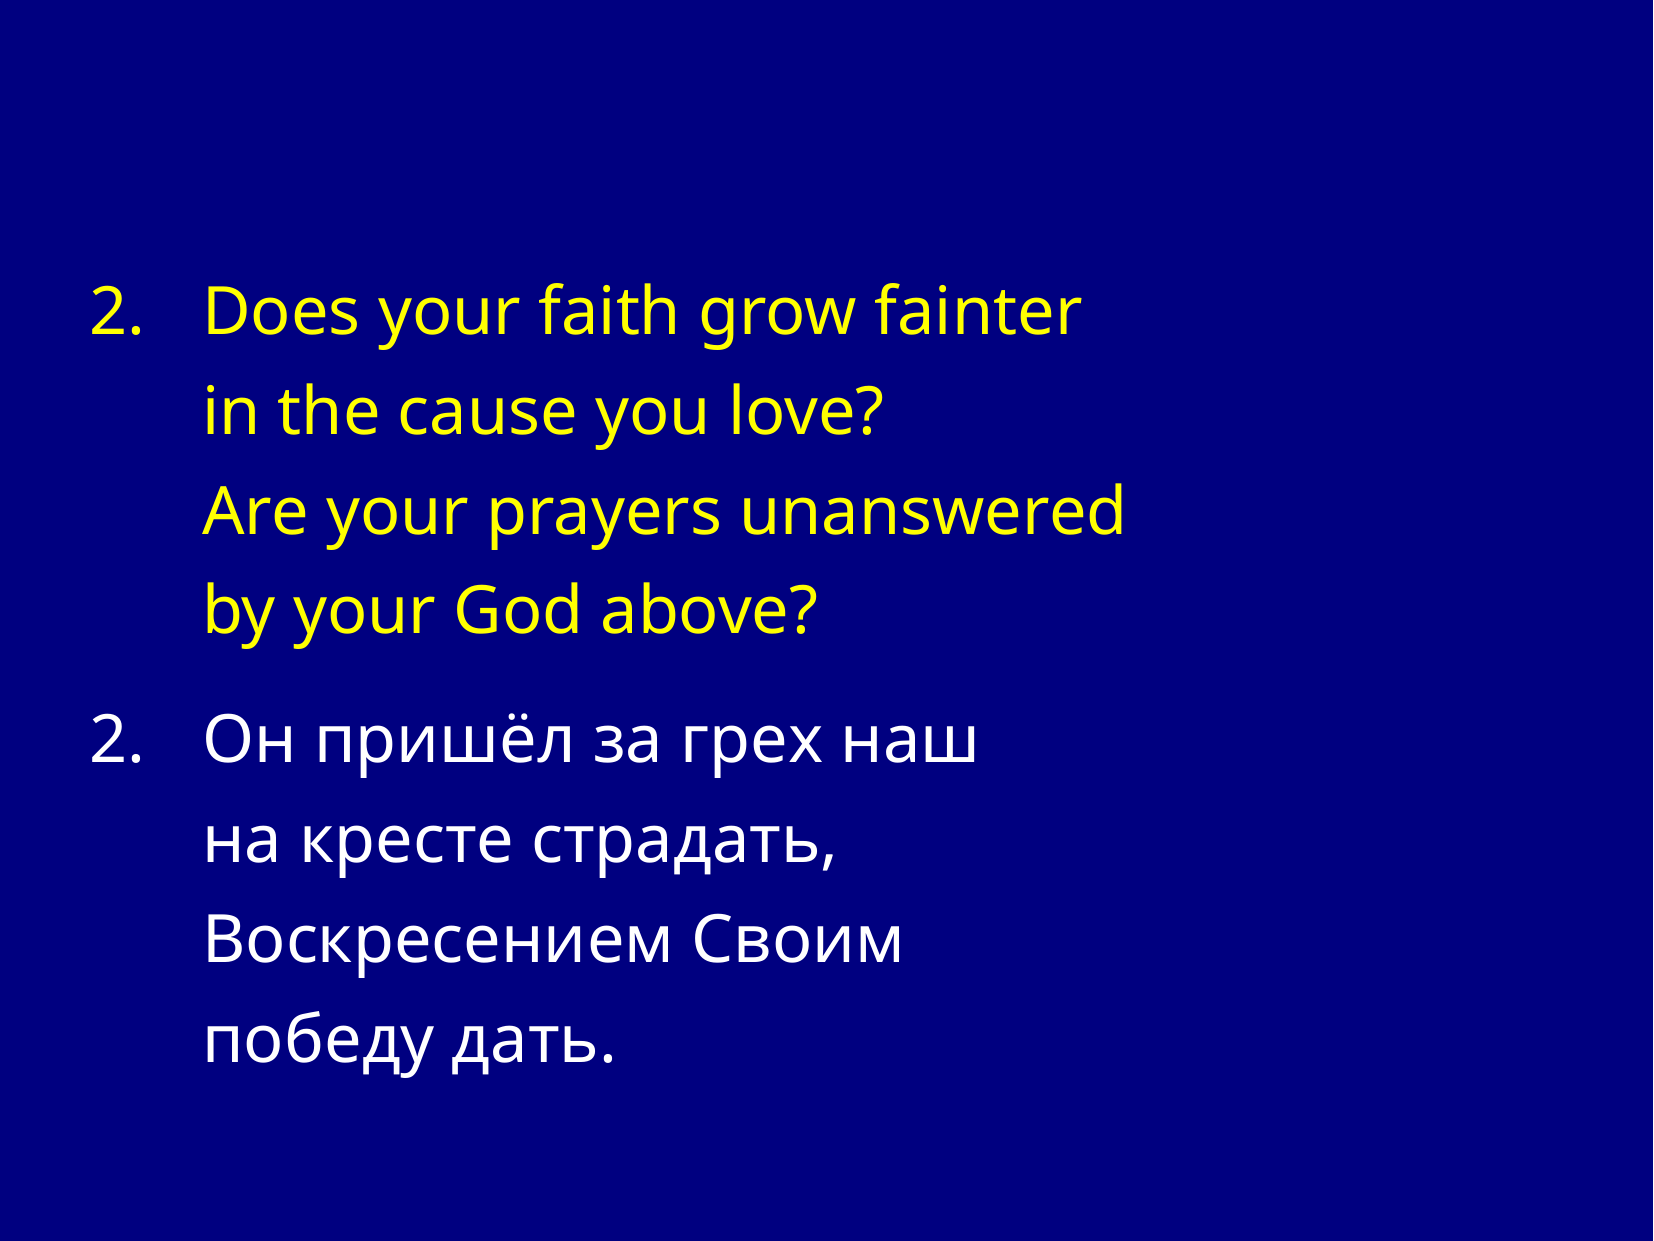

2.	Does your faith grow fainter
	in the cause you love?
	Are your prayers unanswered
	by your God above?
2.	Он пришёл за грех наш
	на кресте страдать,
	Воскресением Своим
	победу дать.